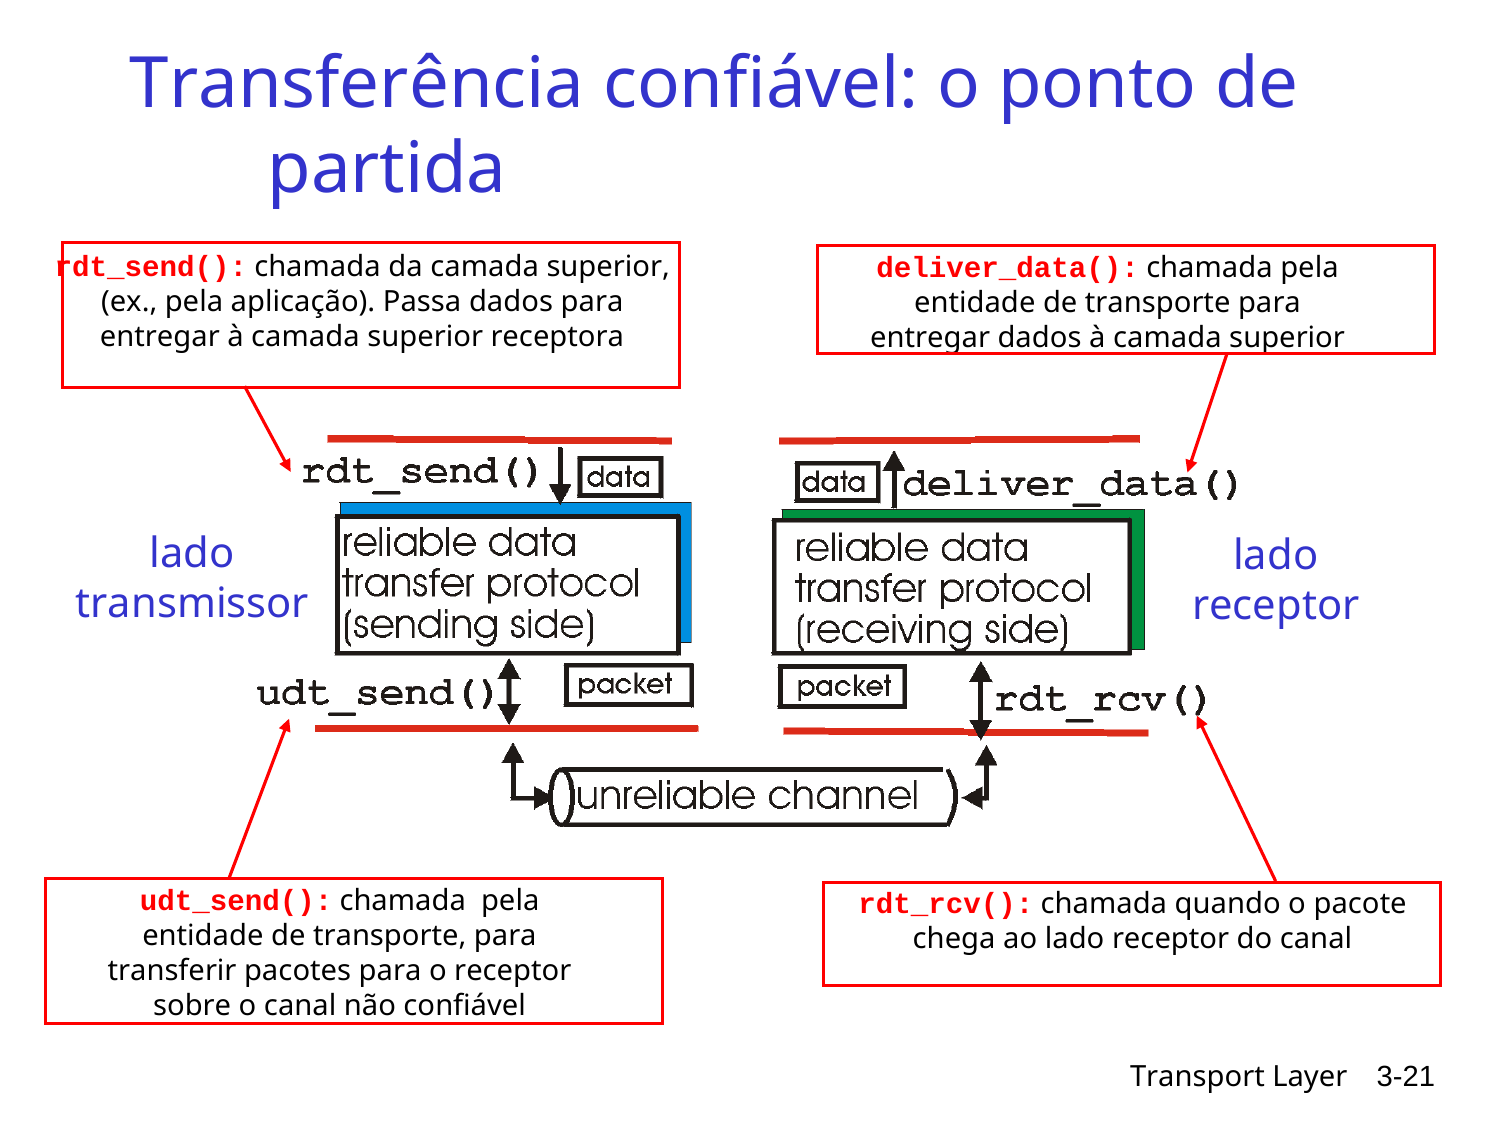

Transferência confiável: o ponto de partida
rdt_send(): chamada da camada superior, (ex., pela aplicação). Passa dados para entregar à camada superior receptora
deliver_data(): chamada pela entidade de transporte para entregar dados à camada superior
lado
transmissor
lado
receptor
rdt_rcv(): chamada quando o pacote chega ao lado receptor do canal
udt_send(): chamada pela entidade de transporte, para transferir pacotes para o receptor sobre o canal não confiável
Transport Layer